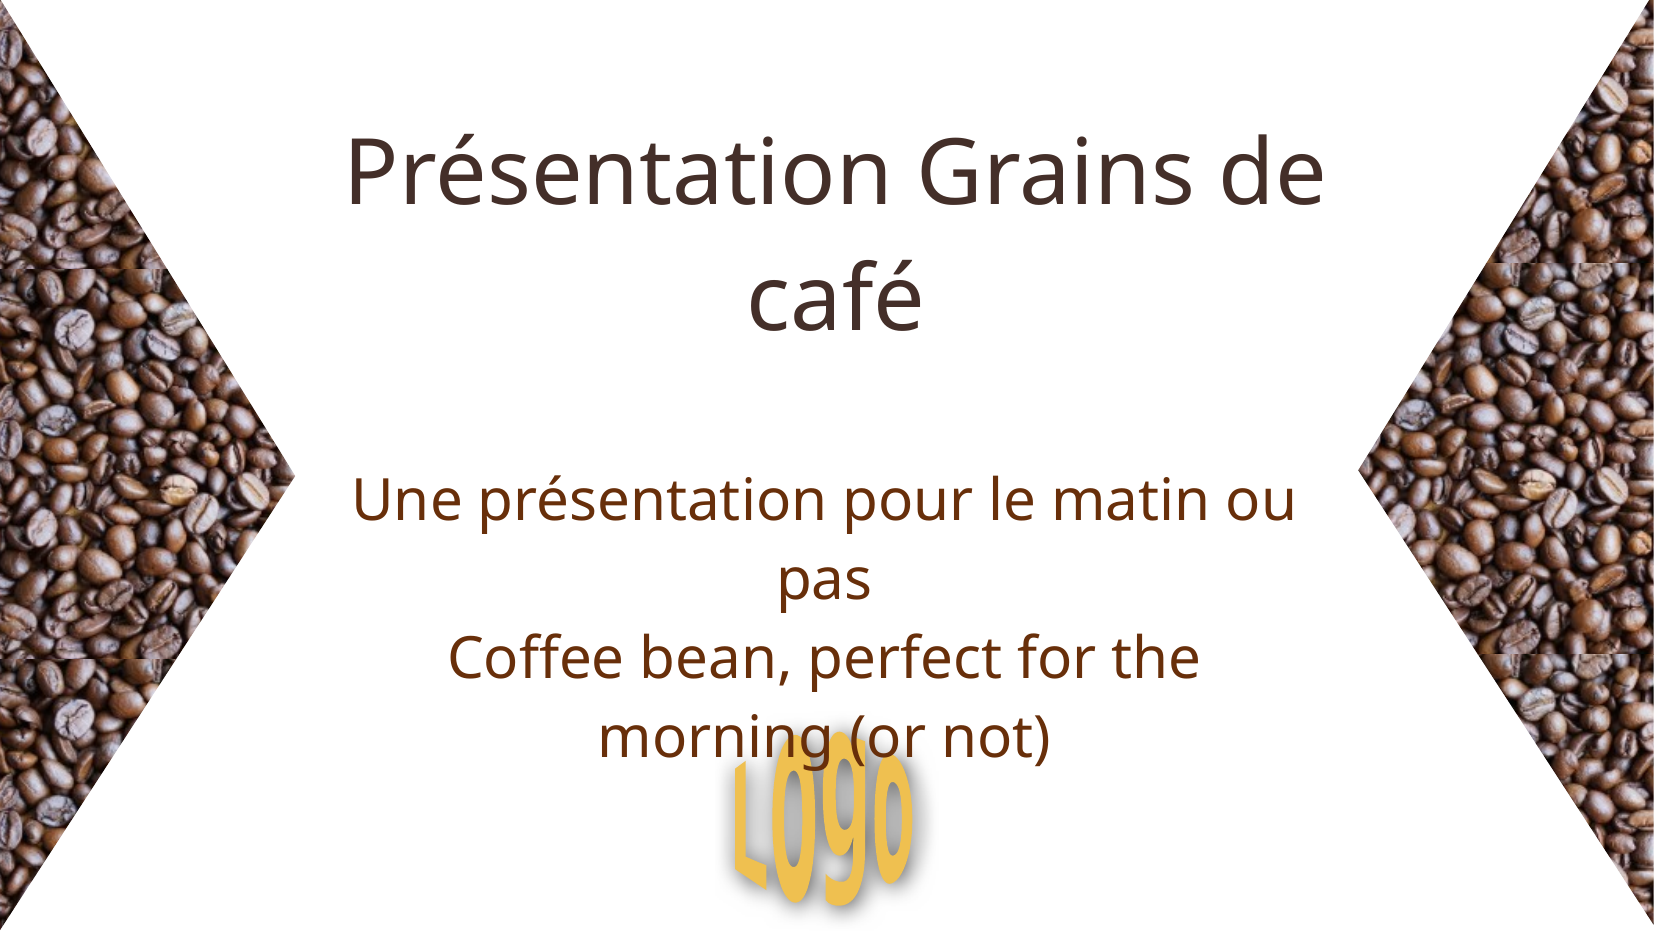

# Présentation Grains de café
Une présentation pour le matin ou pas
Coffee bean, perfect for the morning (or not)